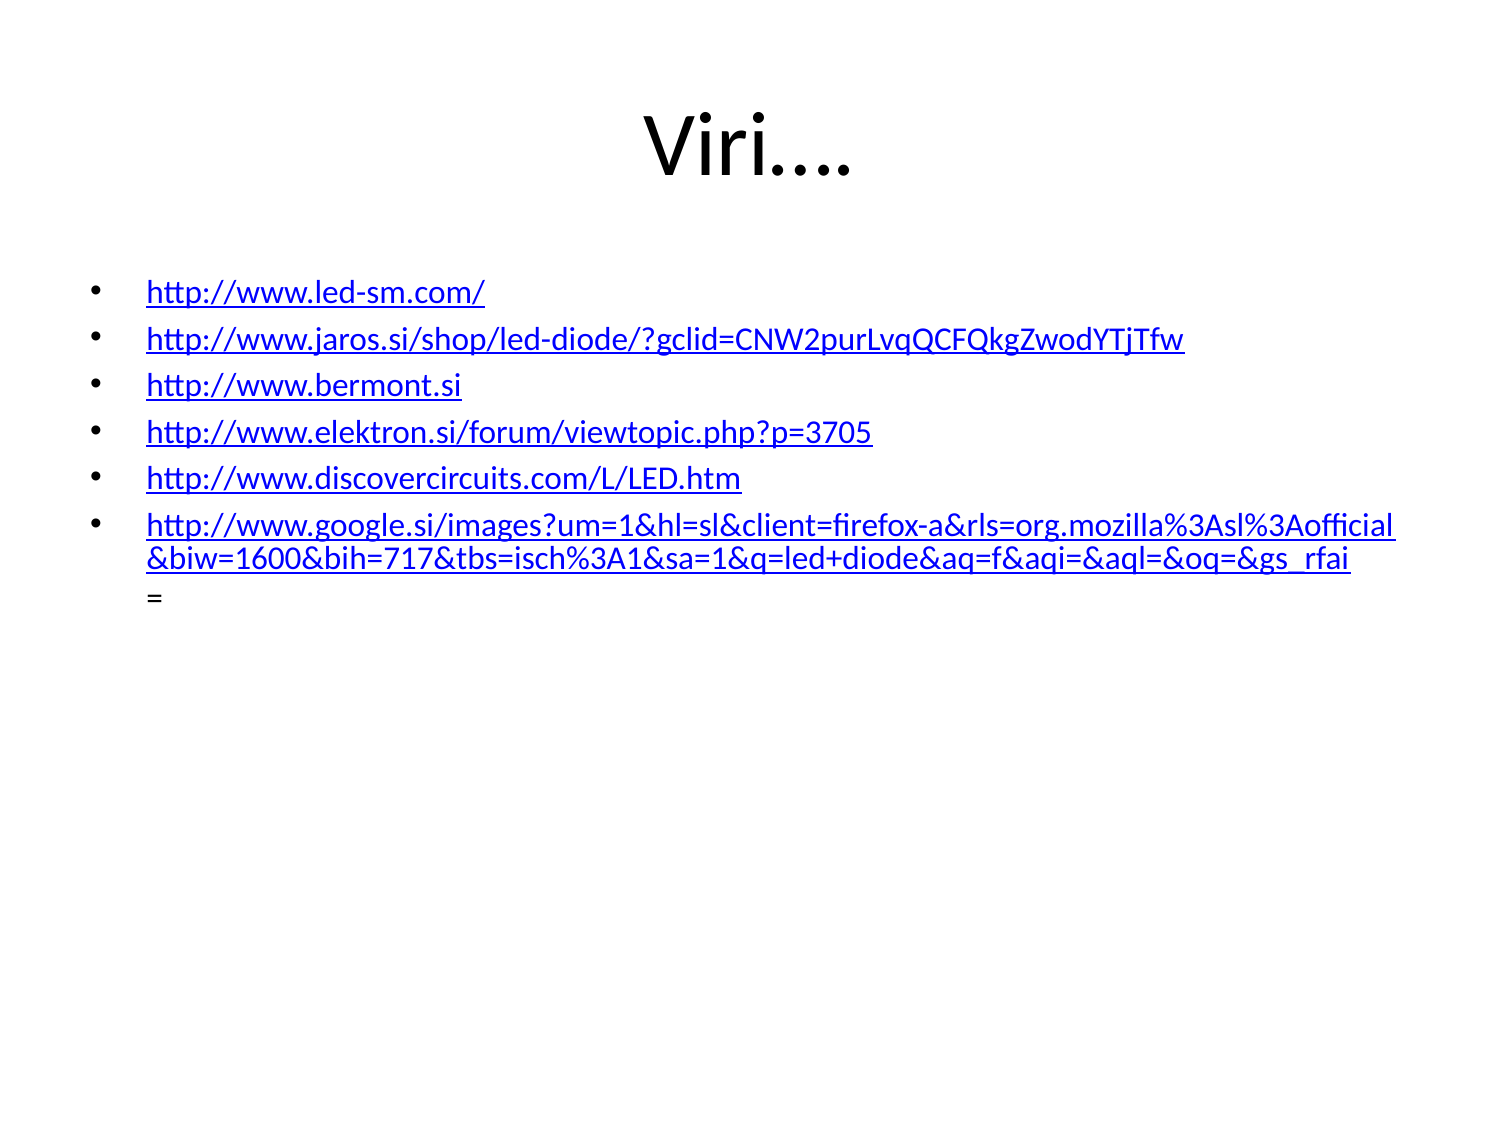

# Viri….
http://www.led-sm.com/
http://www.jaros.si/shop/led-diode/?gclid=CNW2purLvqQCFQkgZwodYTjTfw
http://www.bermont.si
http://www.elektron.si/forum/viewtopic.php?p=3705
http://www.discovercircuits.com/L/LED.htm
http://www.google.si/images?um=1&hl=sl&client=firefox-a&rls=org.mozilla%3Asl%3Aofficial&biw=1600&bih=717&tbs=isch%3A1&sa=1&q=led+diode&aq=f&aqi=&aql=&oq=&gs_rfai=